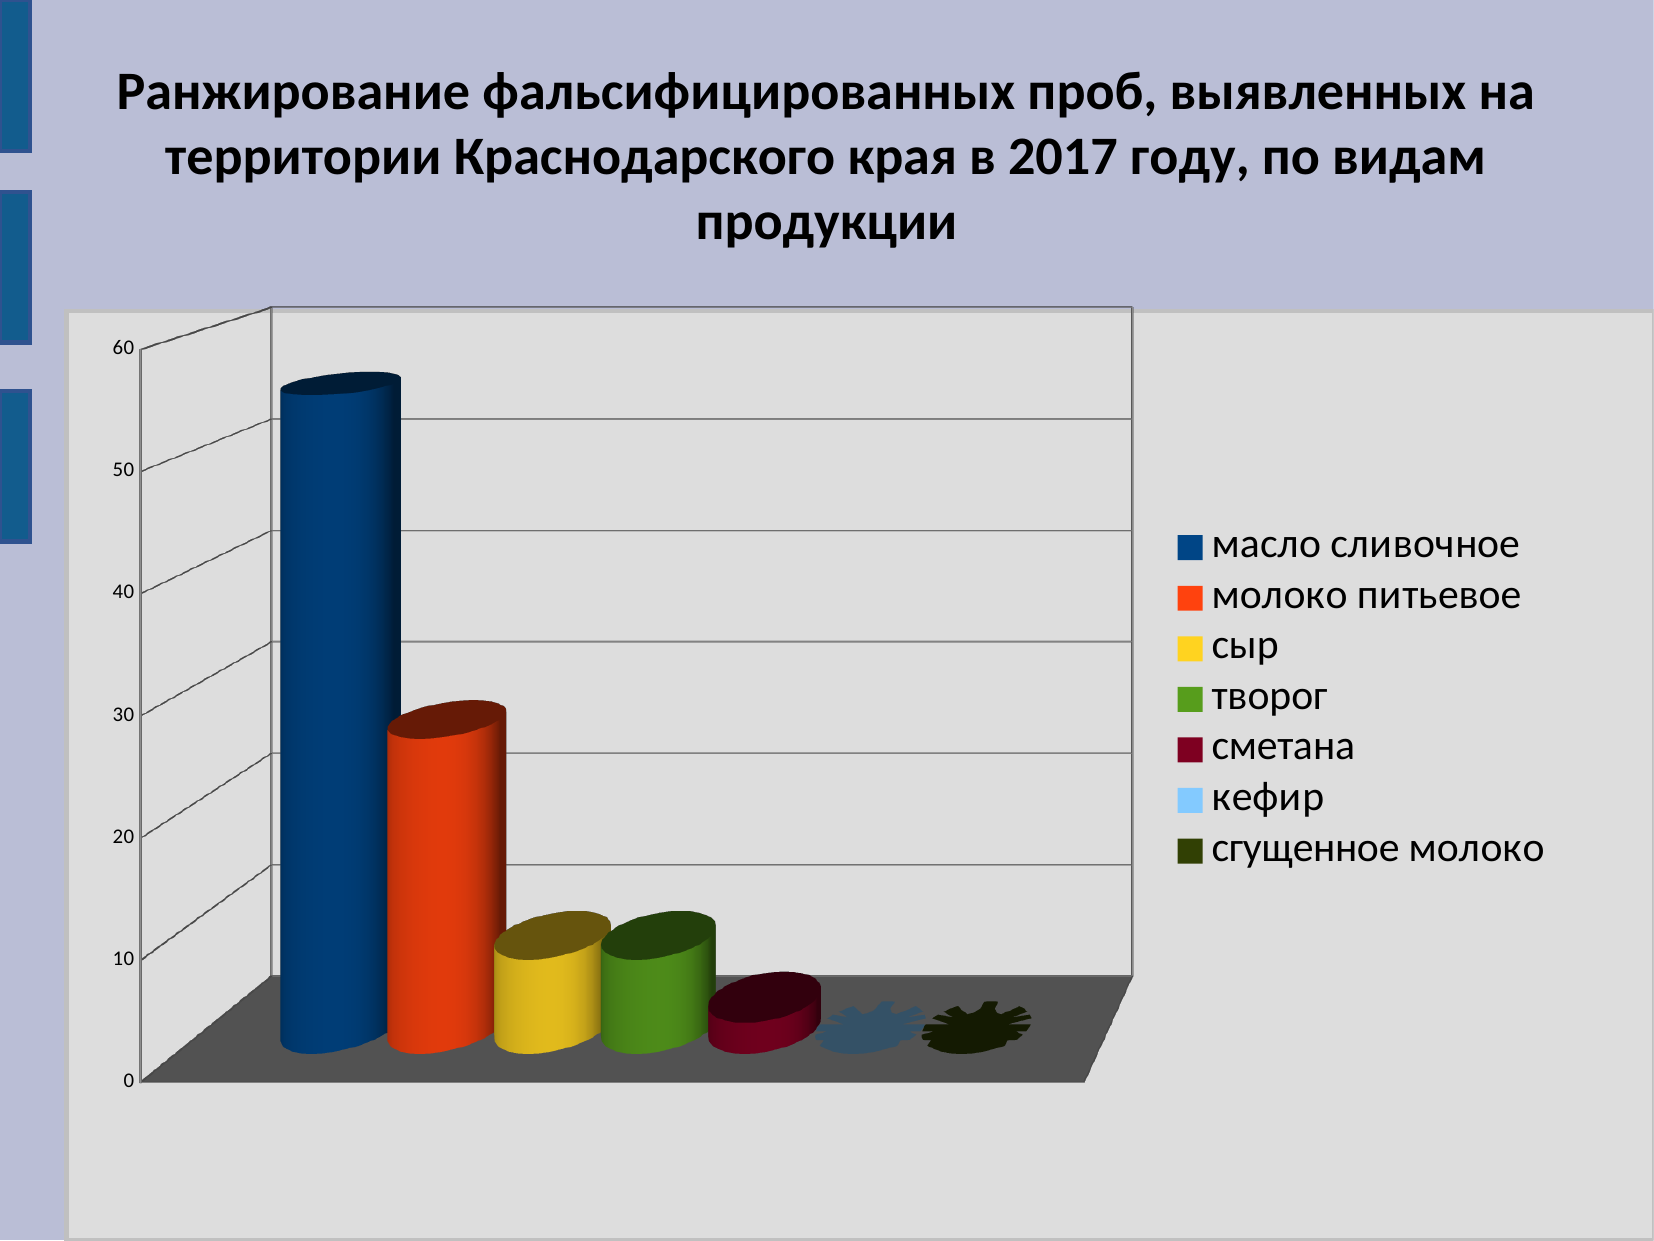

# Ранжирование фальсифицированных проб, выявленных на территории Краснодарского края в 2017 году, по видам продукции
[unsupported chart]